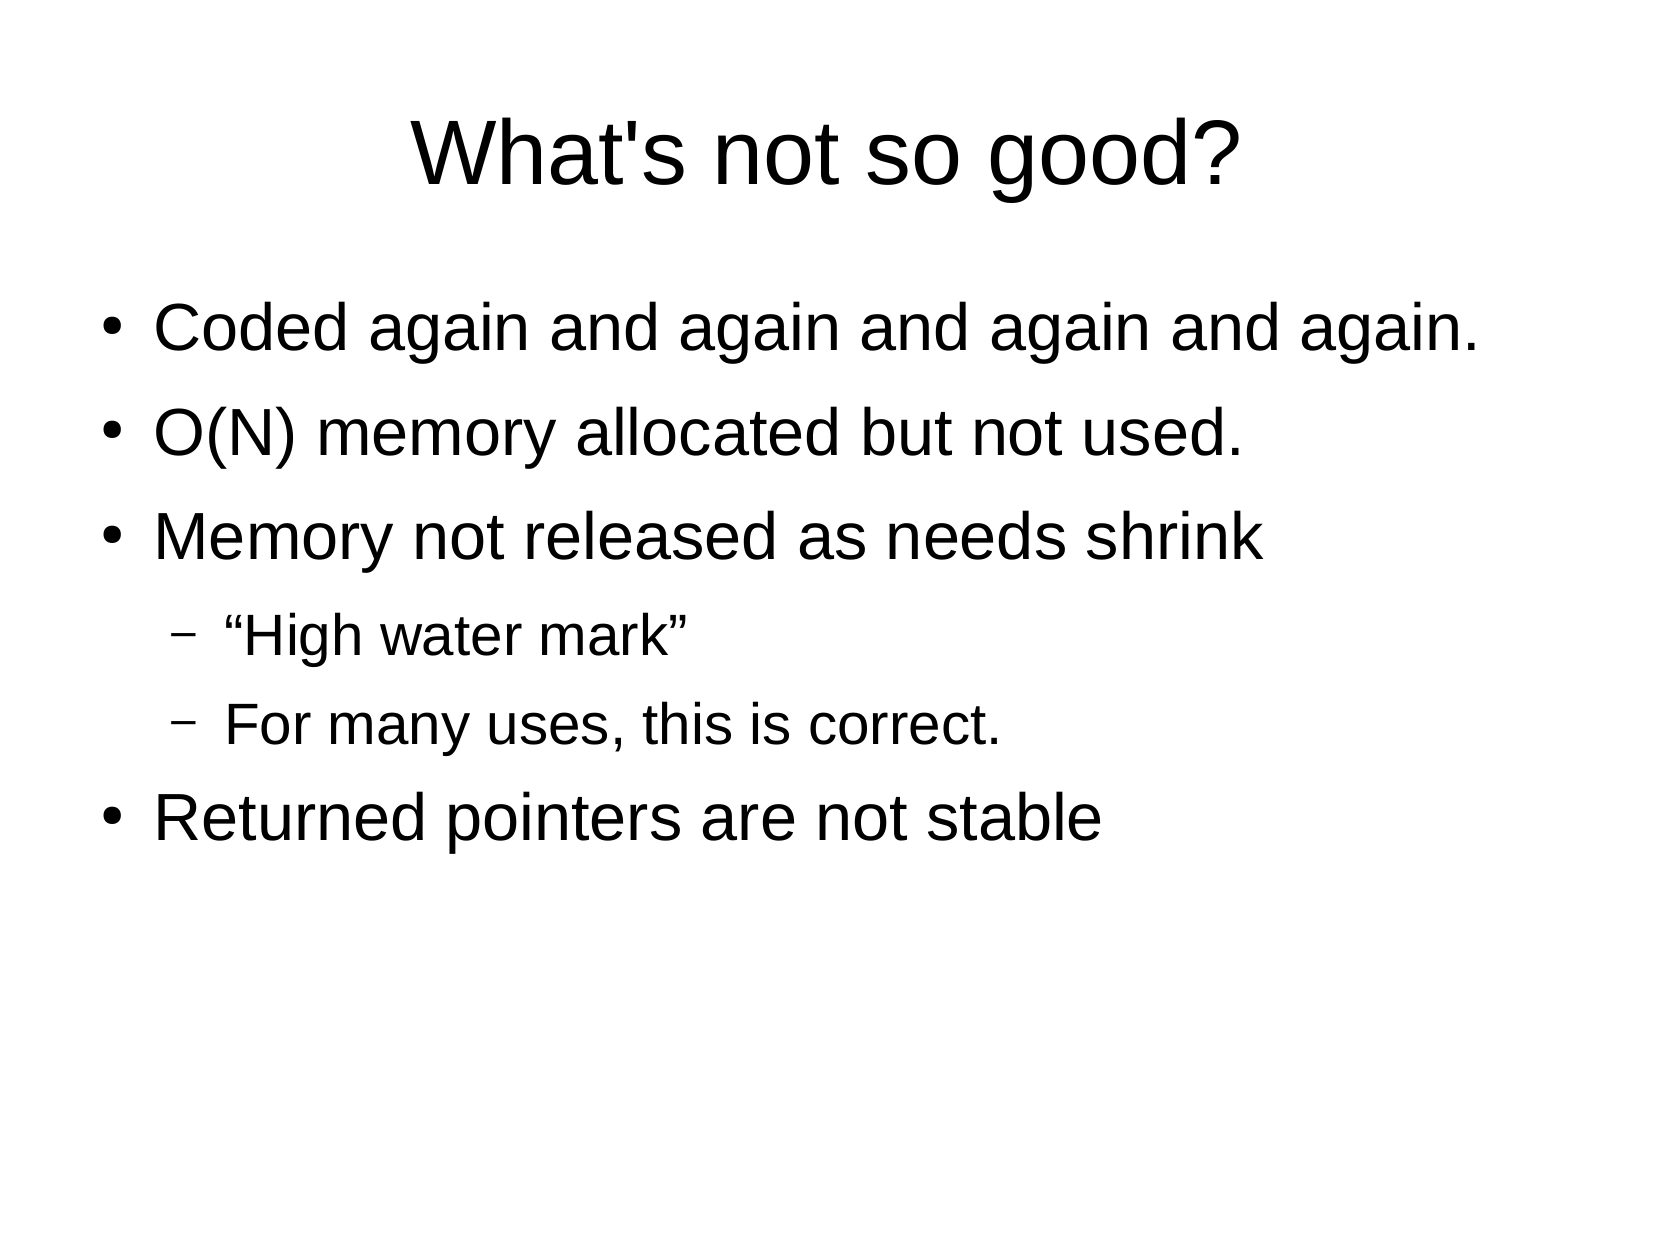

# What's not so good?
Coded again and again and again and again.
O(N) memory allocated but not used.
Memory not released as needs shrink
“High water mark”
For many uses, this is correct.
Returned pointers are not stable